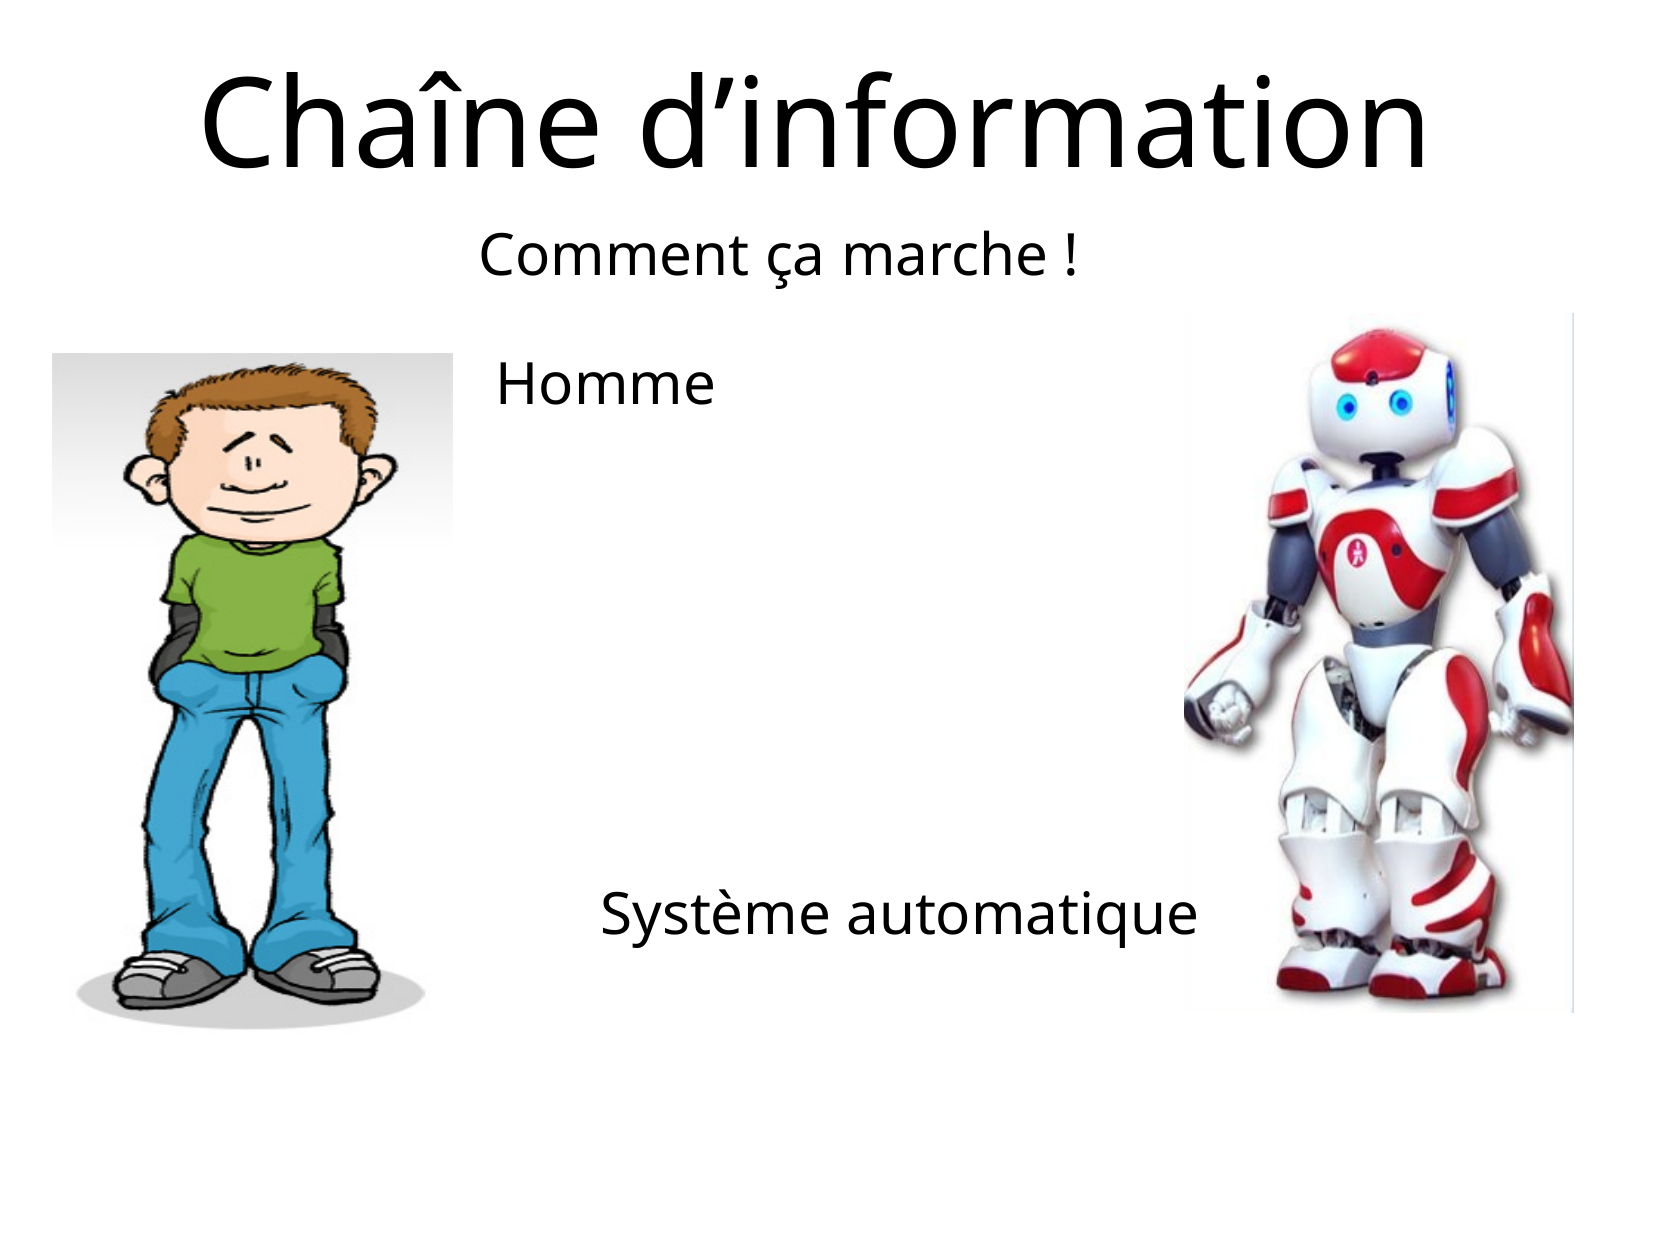

Chaîne d’information
Comment ça marche !
Homme
Système automatique